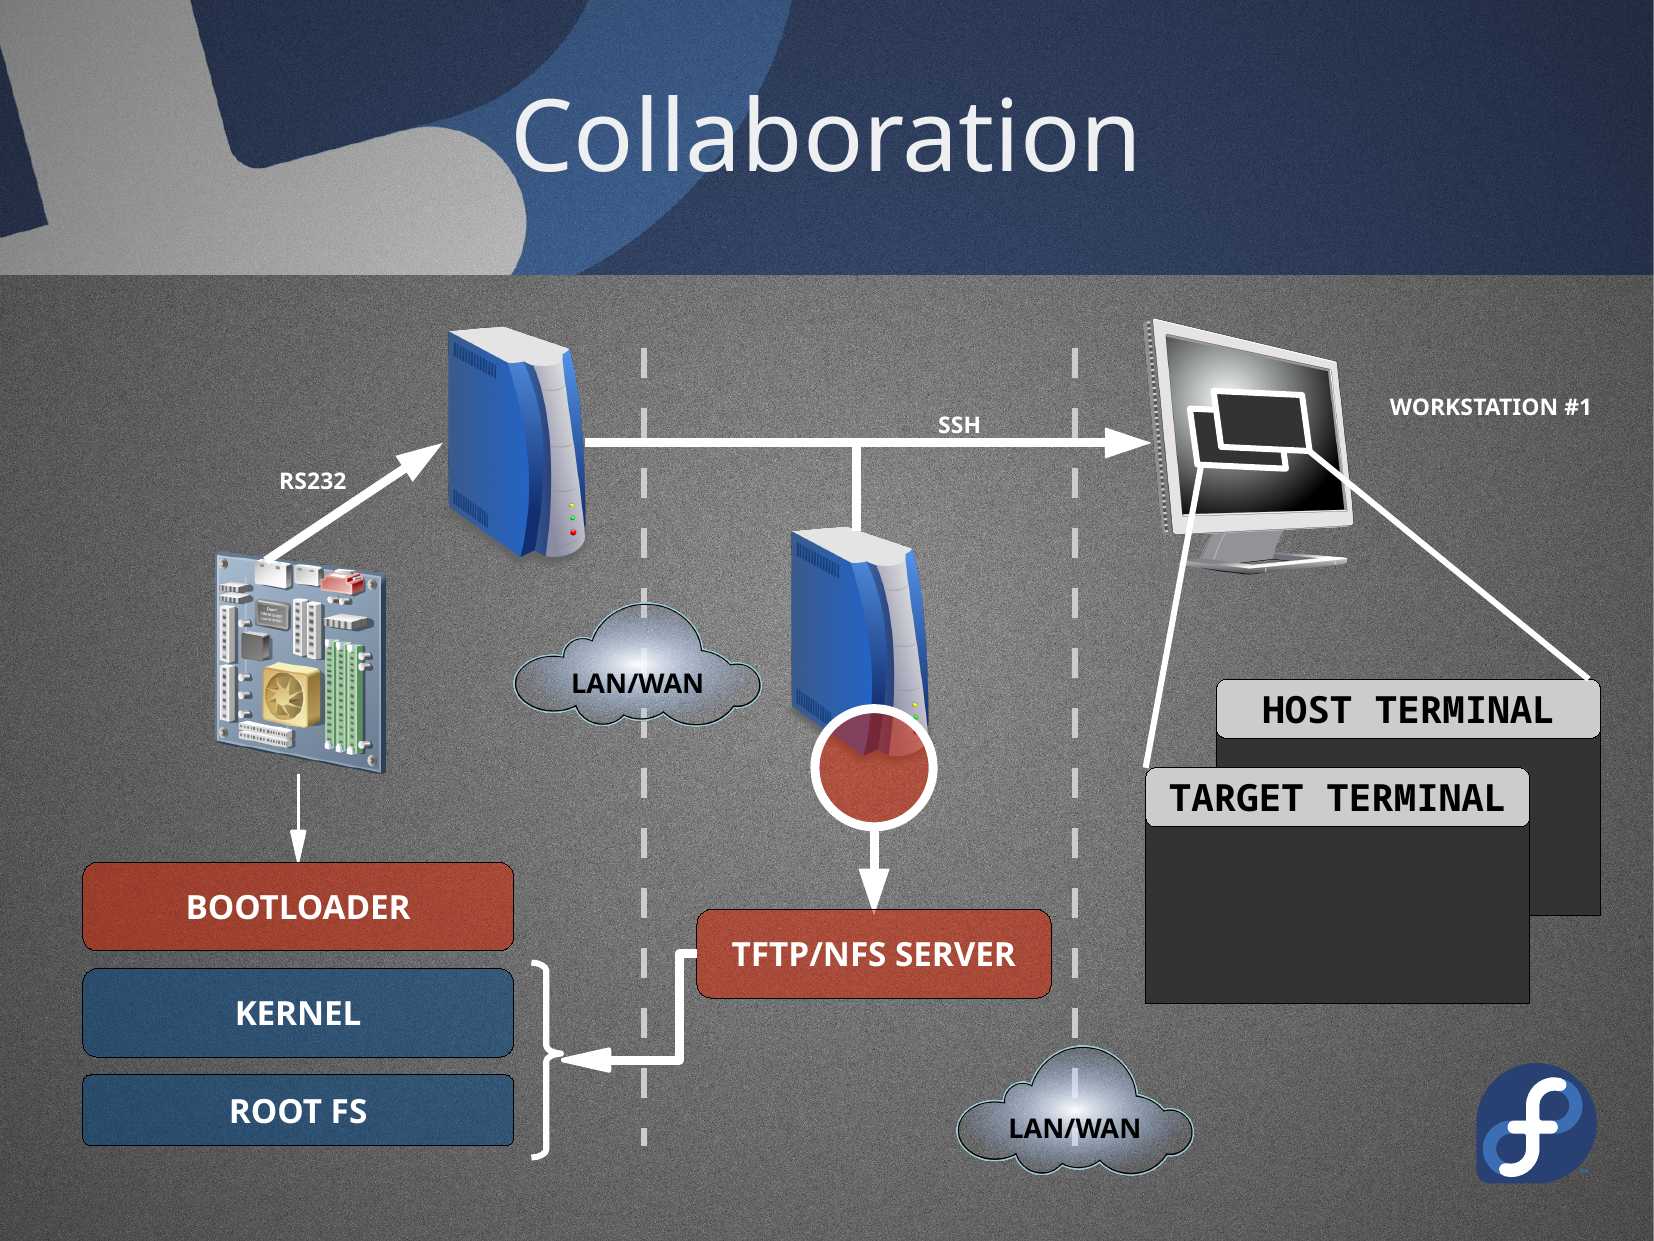

# Collaboration
WORKSTATION #1
SSH
RS232
LAN/WAN
HOST TERMINAL
TARGET TERMINAL
BOOTLOADER
TFTP/NFS SERVER
KERNEL
LAN/WAN
ROOT FS